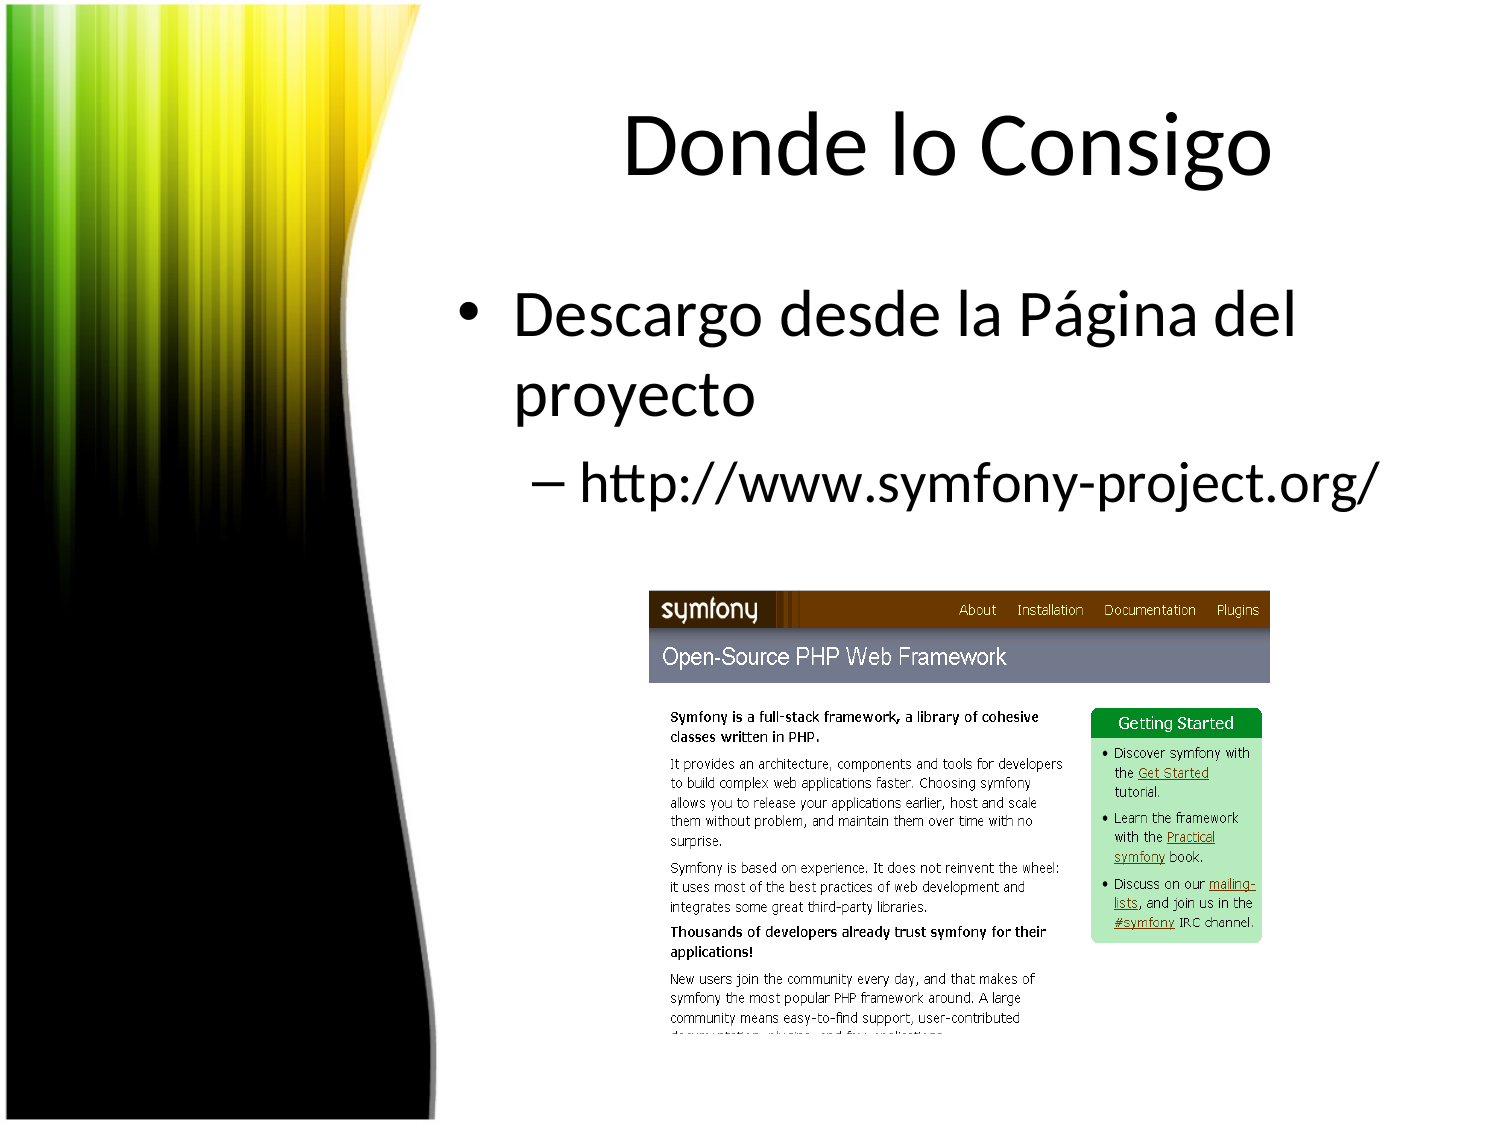

# Donde lo Consigo
Descargo desde la Página del proyecto
http://www.symfony-project.org/